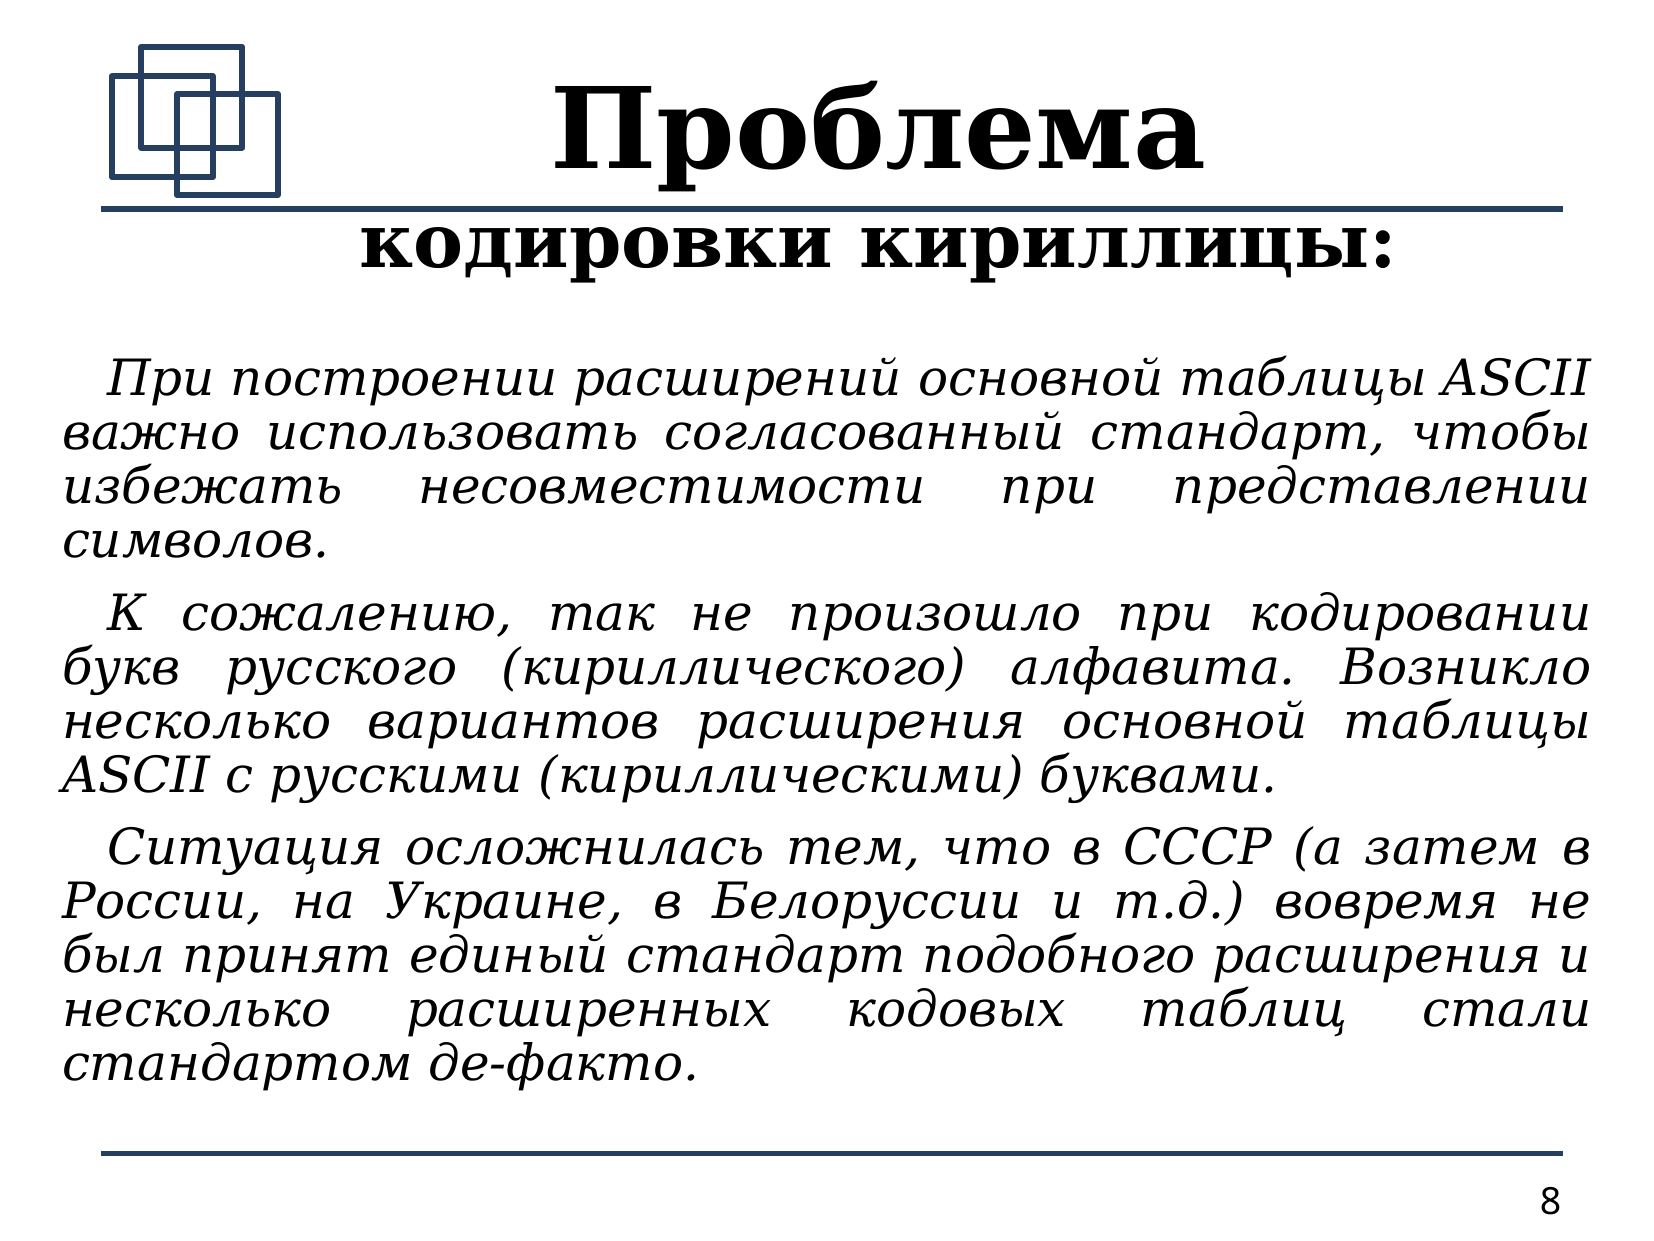

# Проблема кодировки кириллицы:
При построении расширений основной таблицы ASCII важно использовать согласованный стандарт, чтобы избежать несовместимости при представлении символов.
К сожалению, так не произошло при кодировании букв русского (кириллического) алфавита. Возникло несколько вариантов расширения основной таблицы ASCII с русскими (кириллическими) буквами.
Ситуация осложнилась тем, что в СССР (а затем в России, на Украине, в Белоруссии и т.д.) вовремя не был принят единый стандарт подобного расширения и несколько расширенных кодовых таблиц стали стандартом де-факто.